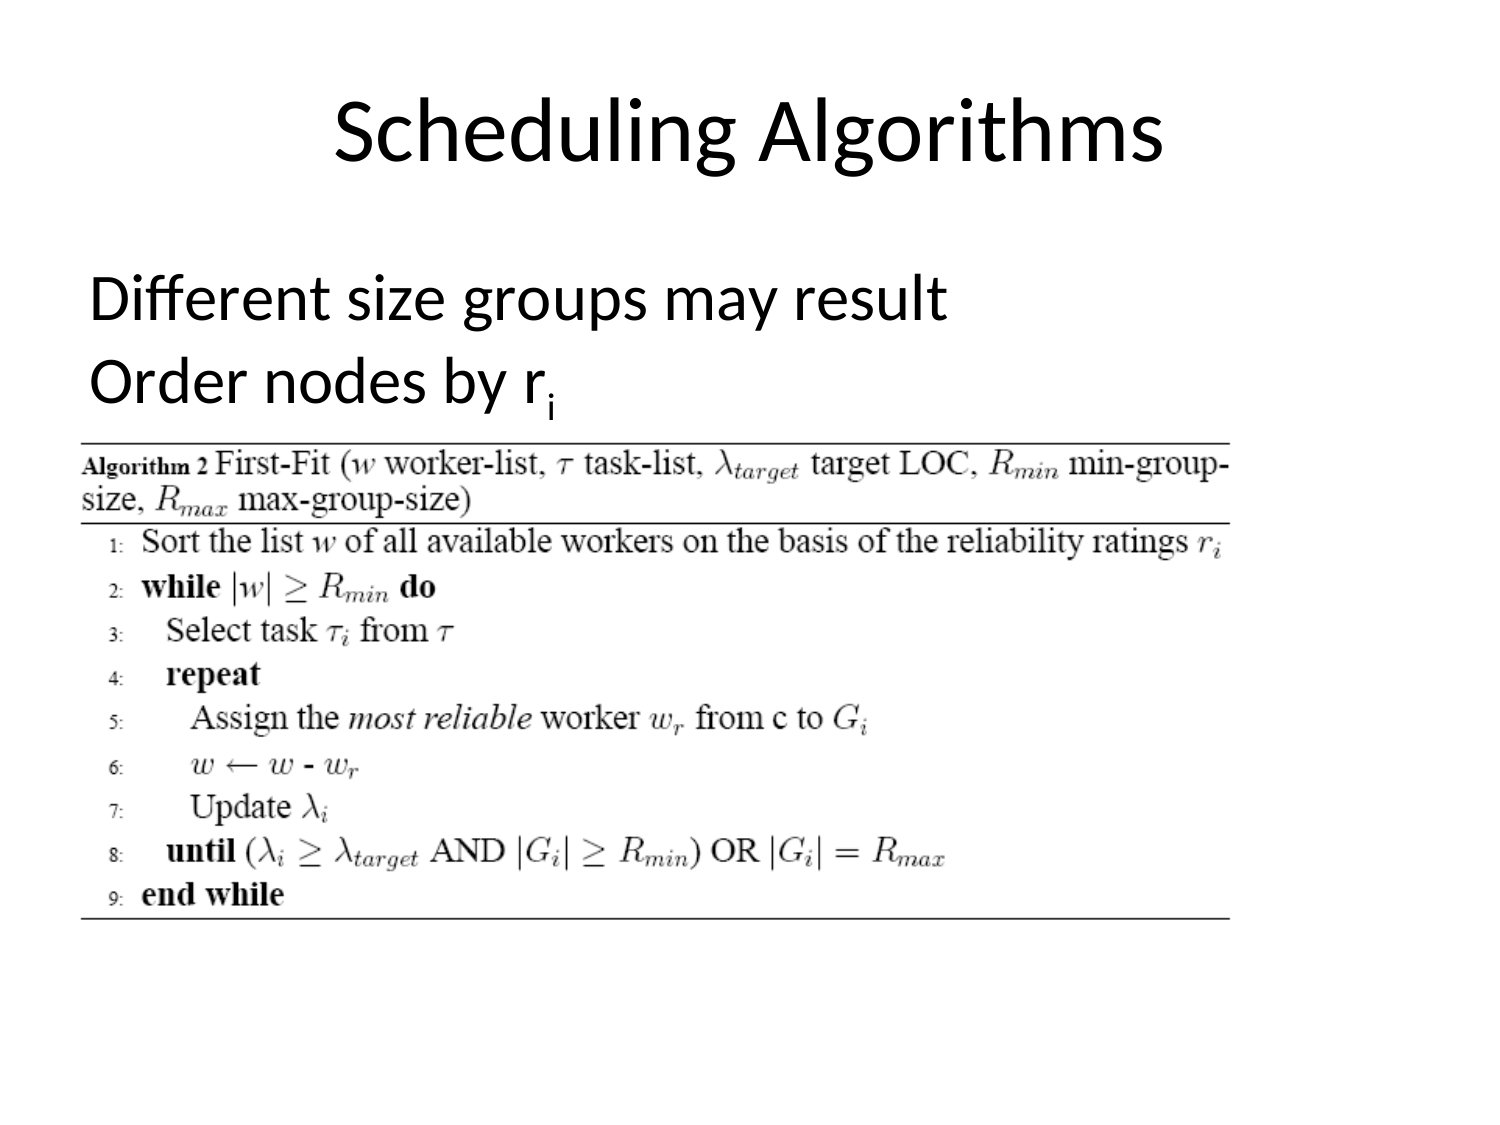

# Scheduling Algorithms
Different size groups may result
Order nodes by ri